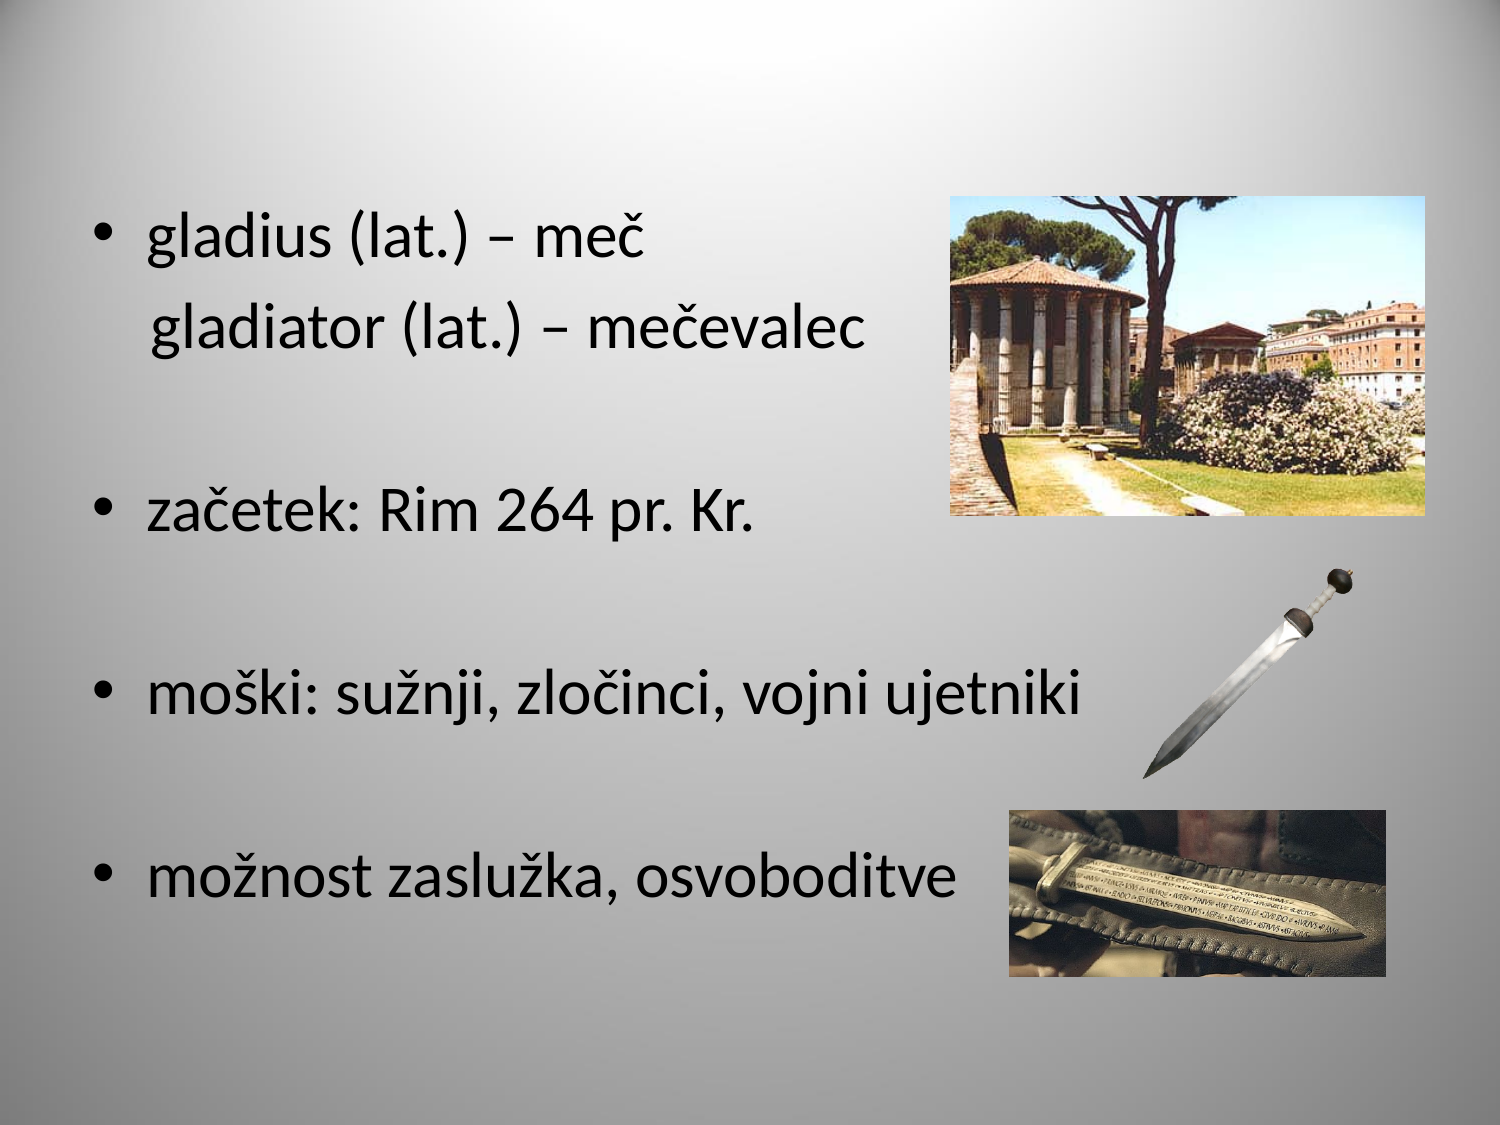

gladius (lat.) – meč
 gladiator (lat.) – mečevalec
začetek: Rim 264 pr. Kr.
moški: sužnji, zločinci, vojni ujetniki
možnost zaslužka, osvoboditve
#